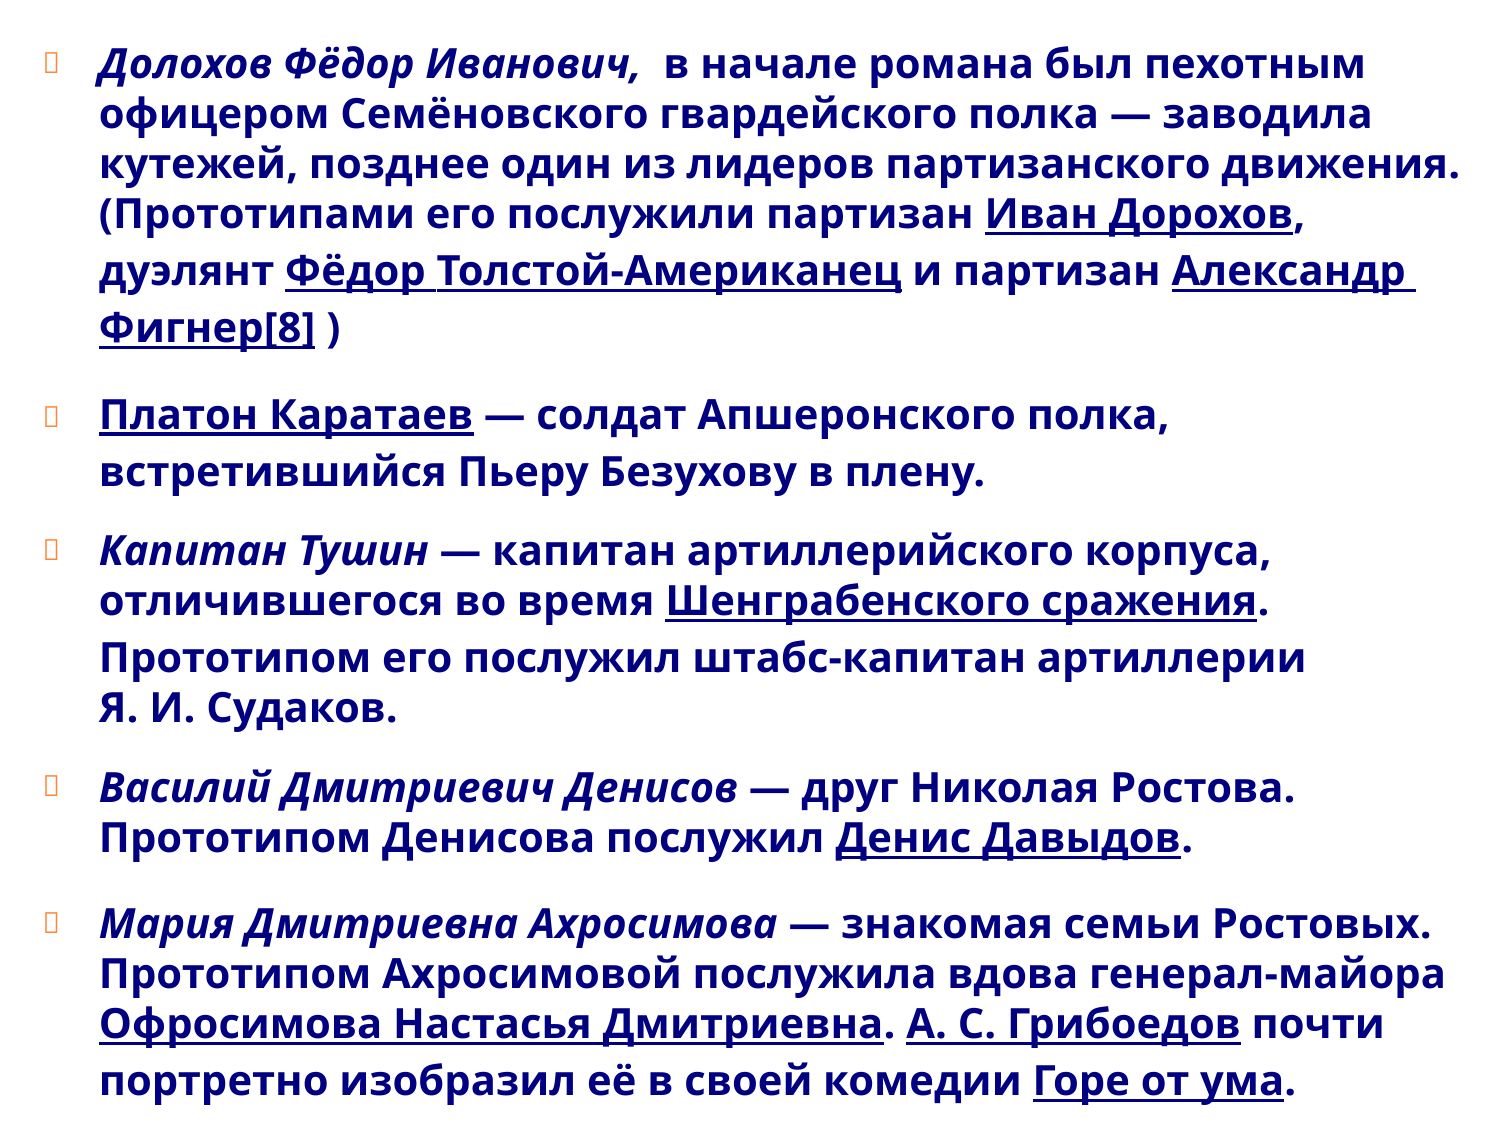

# Долохов Фёдор Иванович, в начале романа был пехотным офицером Семёновского гвардейского полка — заводила кутежей, позднее один из лидеров партизанского движения. (Прототипами его послужили партизан Иван Дорохов, дуэлянт Фёдор Толстой-Американец и партизан Александр Фигнер[8] )
Платон Каратаев — солдат Апшеронского полка, встретившийся Пьеру Безухову в плену.
Капитан Тушин — капитан артиллерийского корпуса, отличившегося во время Шенграбенского сражения. Прототипом его послужил штабс-капитан артиллерии Я. И. Судаков.
Василий Дмитриевич Денисов — друг Николая Ростова. Прототипом Денисова послужил Денис Давыдов.
Мария Дмитриевна Ахросимова — знакомая семьи Ростовых. Прототипом Ахросимовой послужила вдова генерал-майора Офросимова Настасья Дмитриевна. А. С. Грибоедов почти портретно изобразил её в своей комедии Горе от ума.